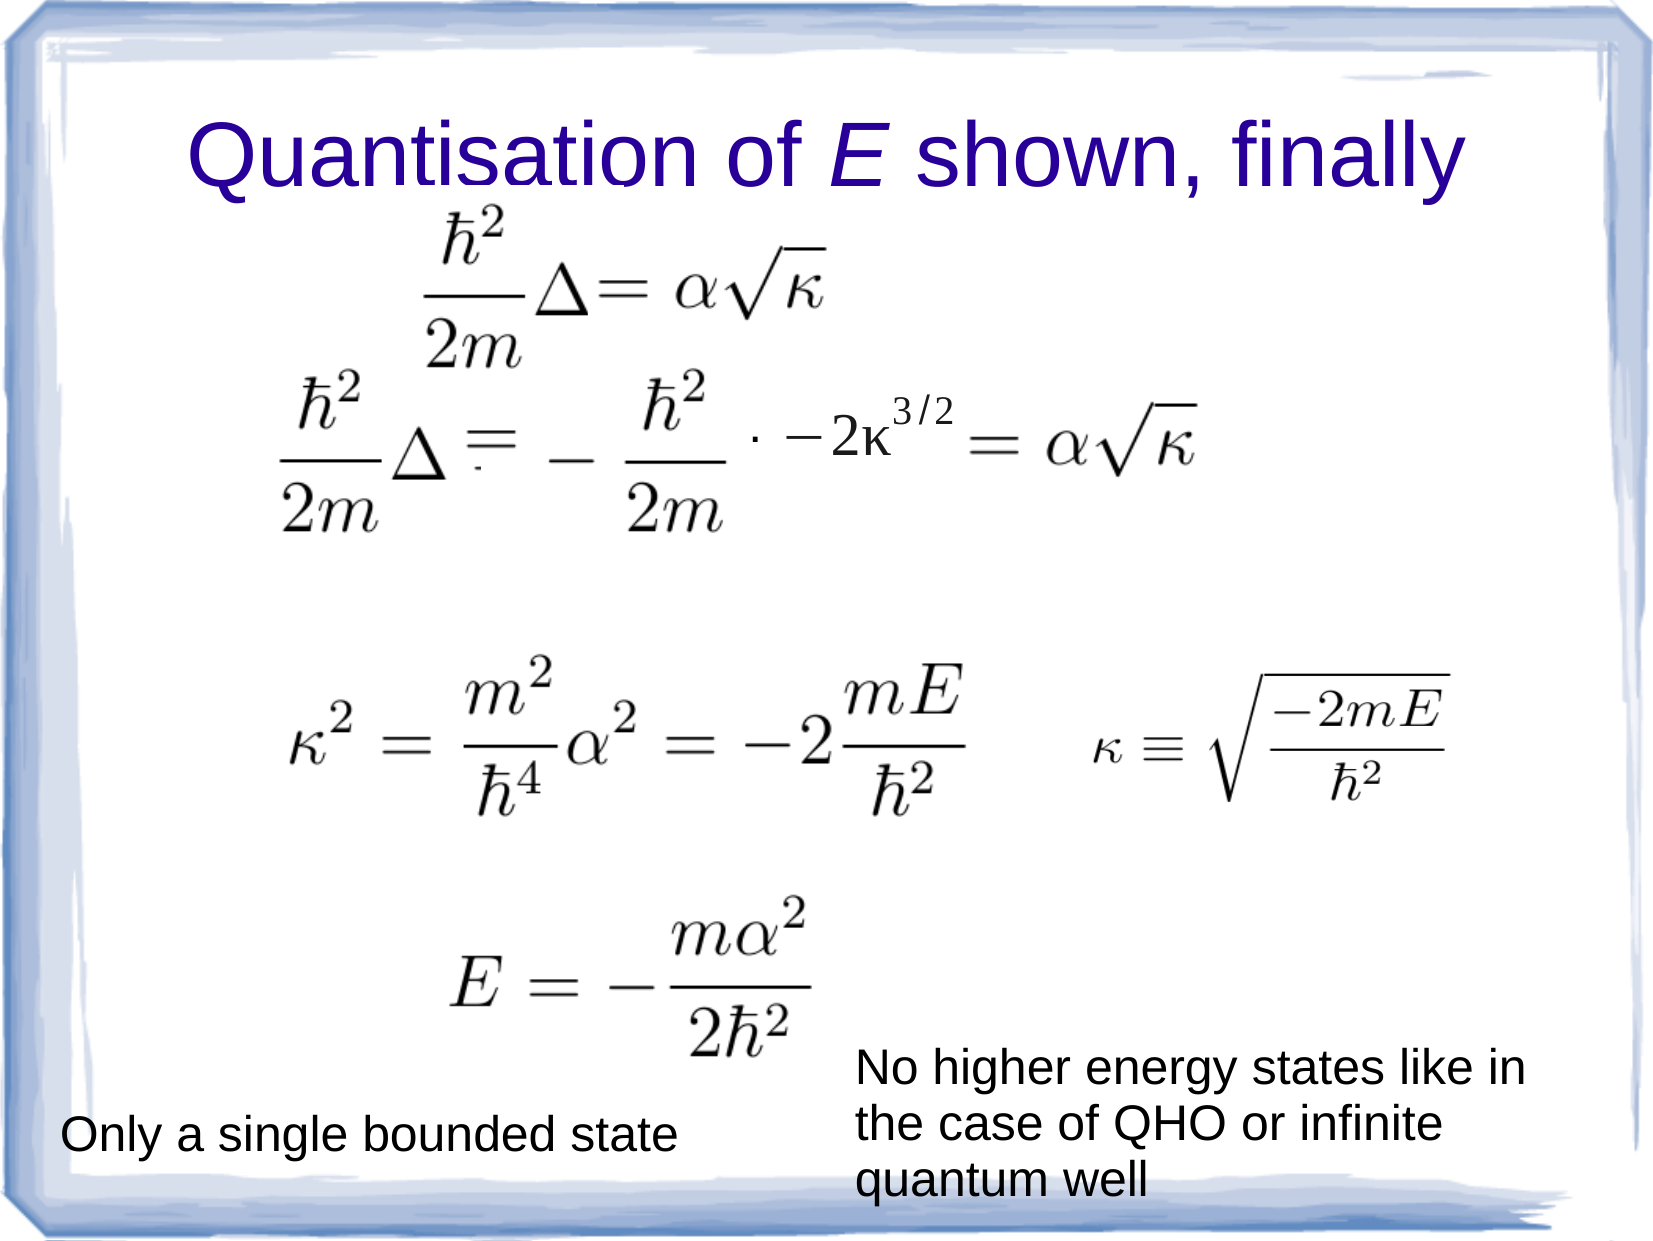

# Quantisation of E shown, finally
.
No higher energy states like in the case of QHO or infinite quantum well
Only a single bounded state